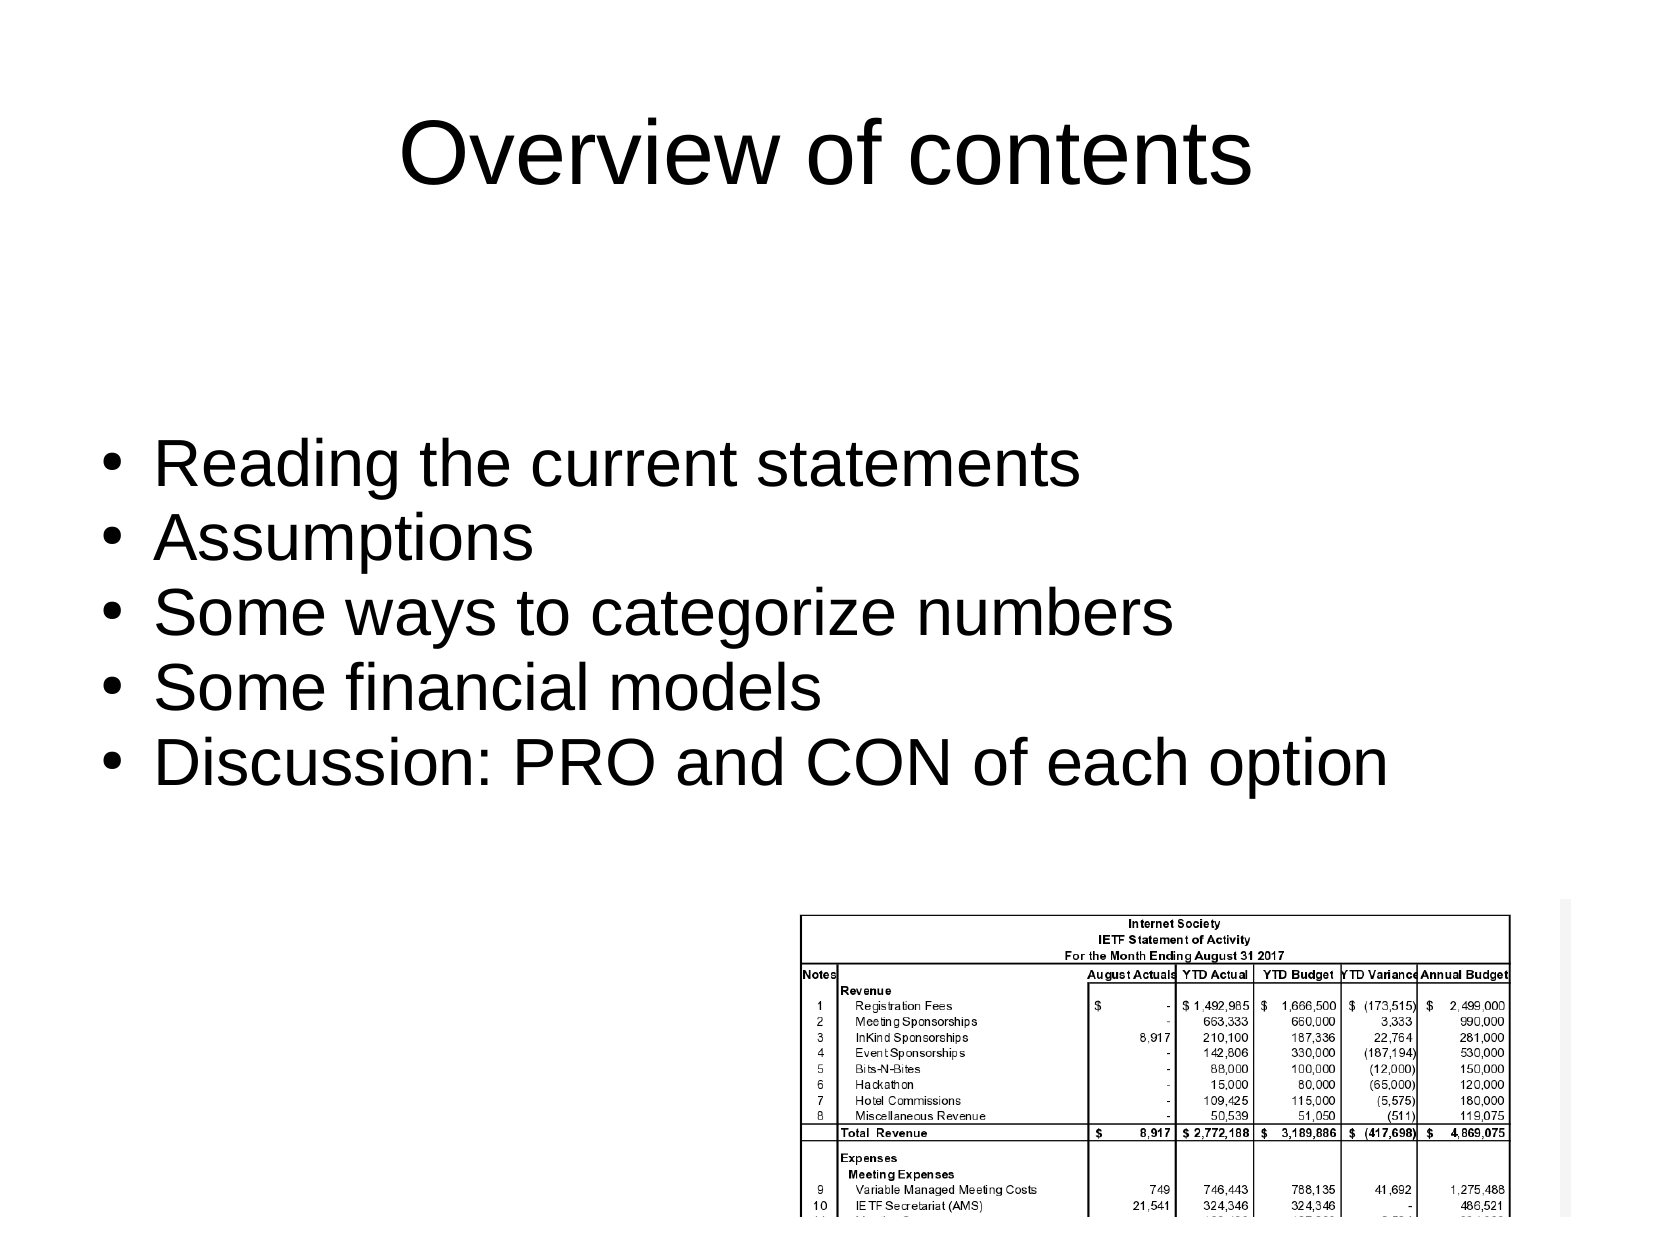

# Overview of contents
Reading the current statements
Assumptions
Some ways to categorize numbers
Some financial models
Discussion: PRO and CON of each option